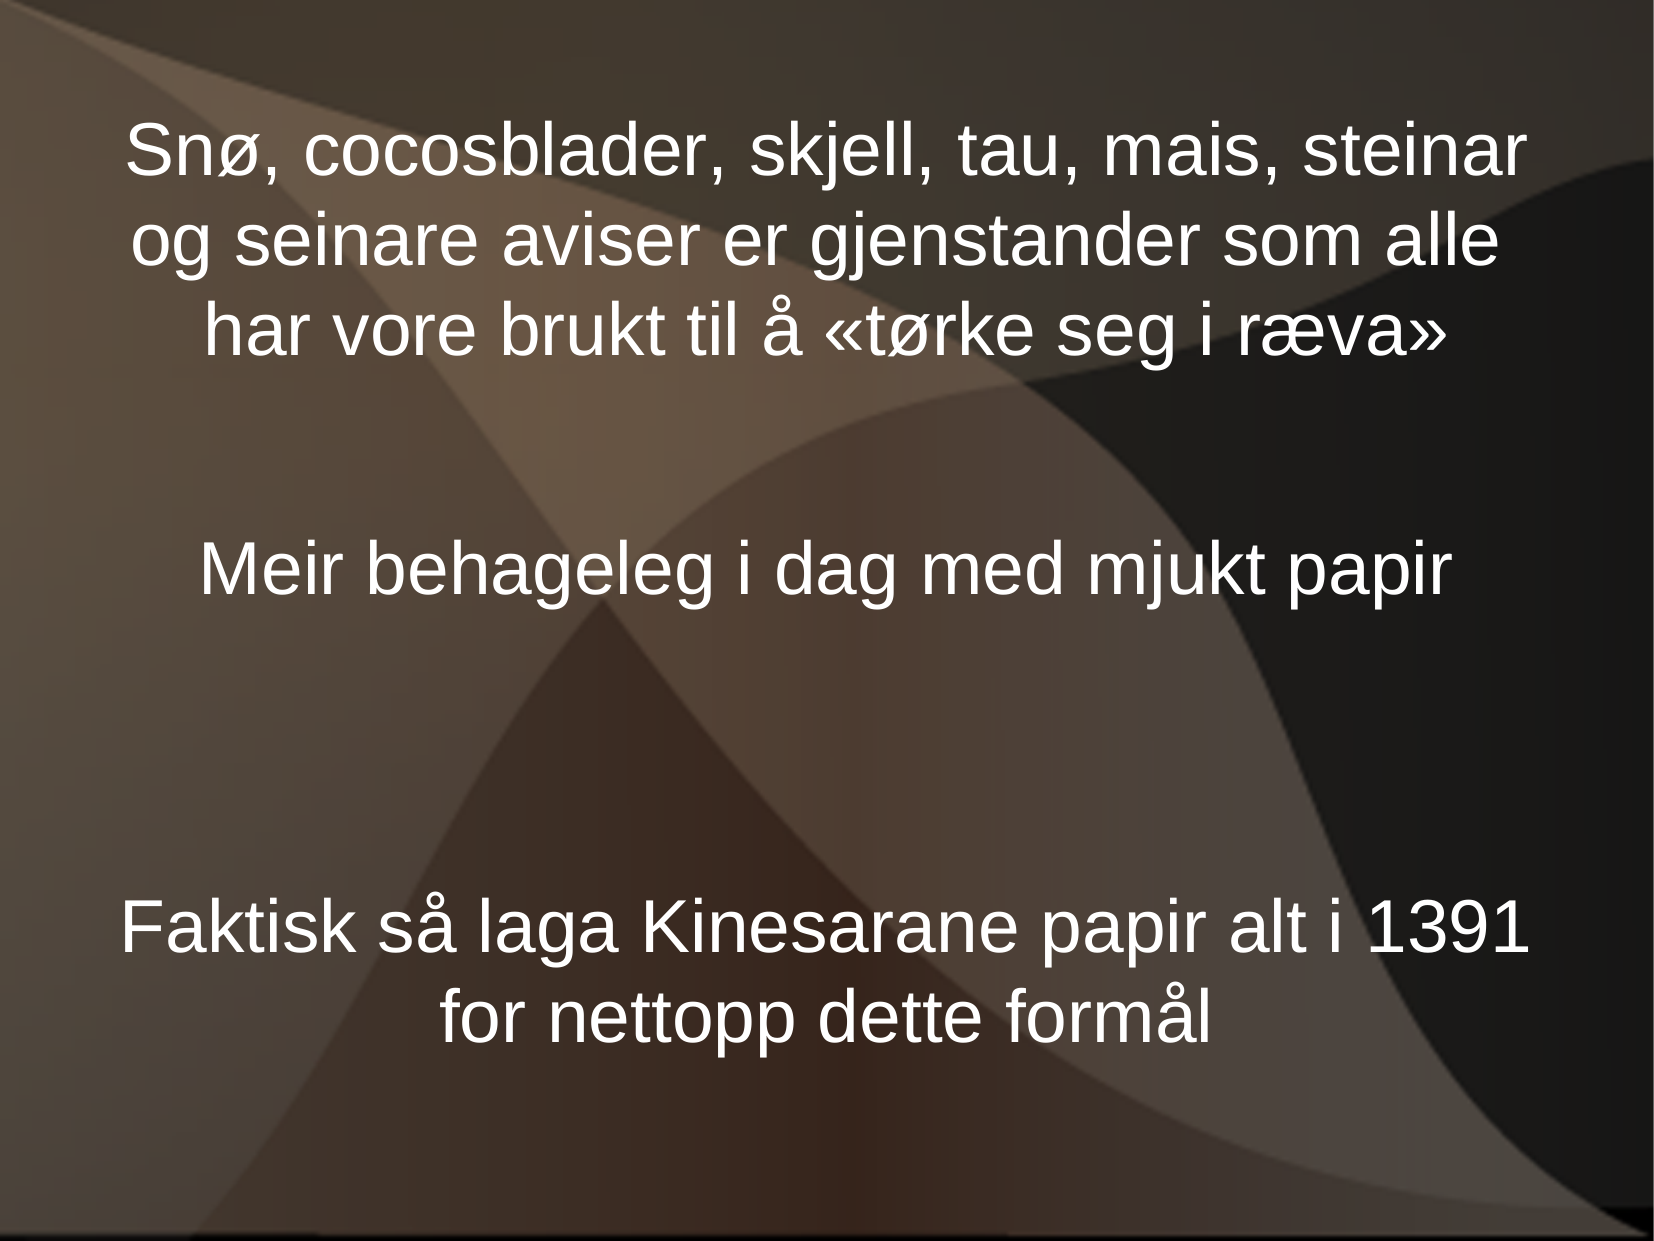

# Snø, cocosblader, skjell, tau, mais, steinar og seinare aviser er gjenstander som alle har vore brukt til å «tørke seg i ræva»
Meir behageleg i dag med mjukt papir
Faktisk så laga Kinesarane papir alt i 1391 for nettopp dette formål